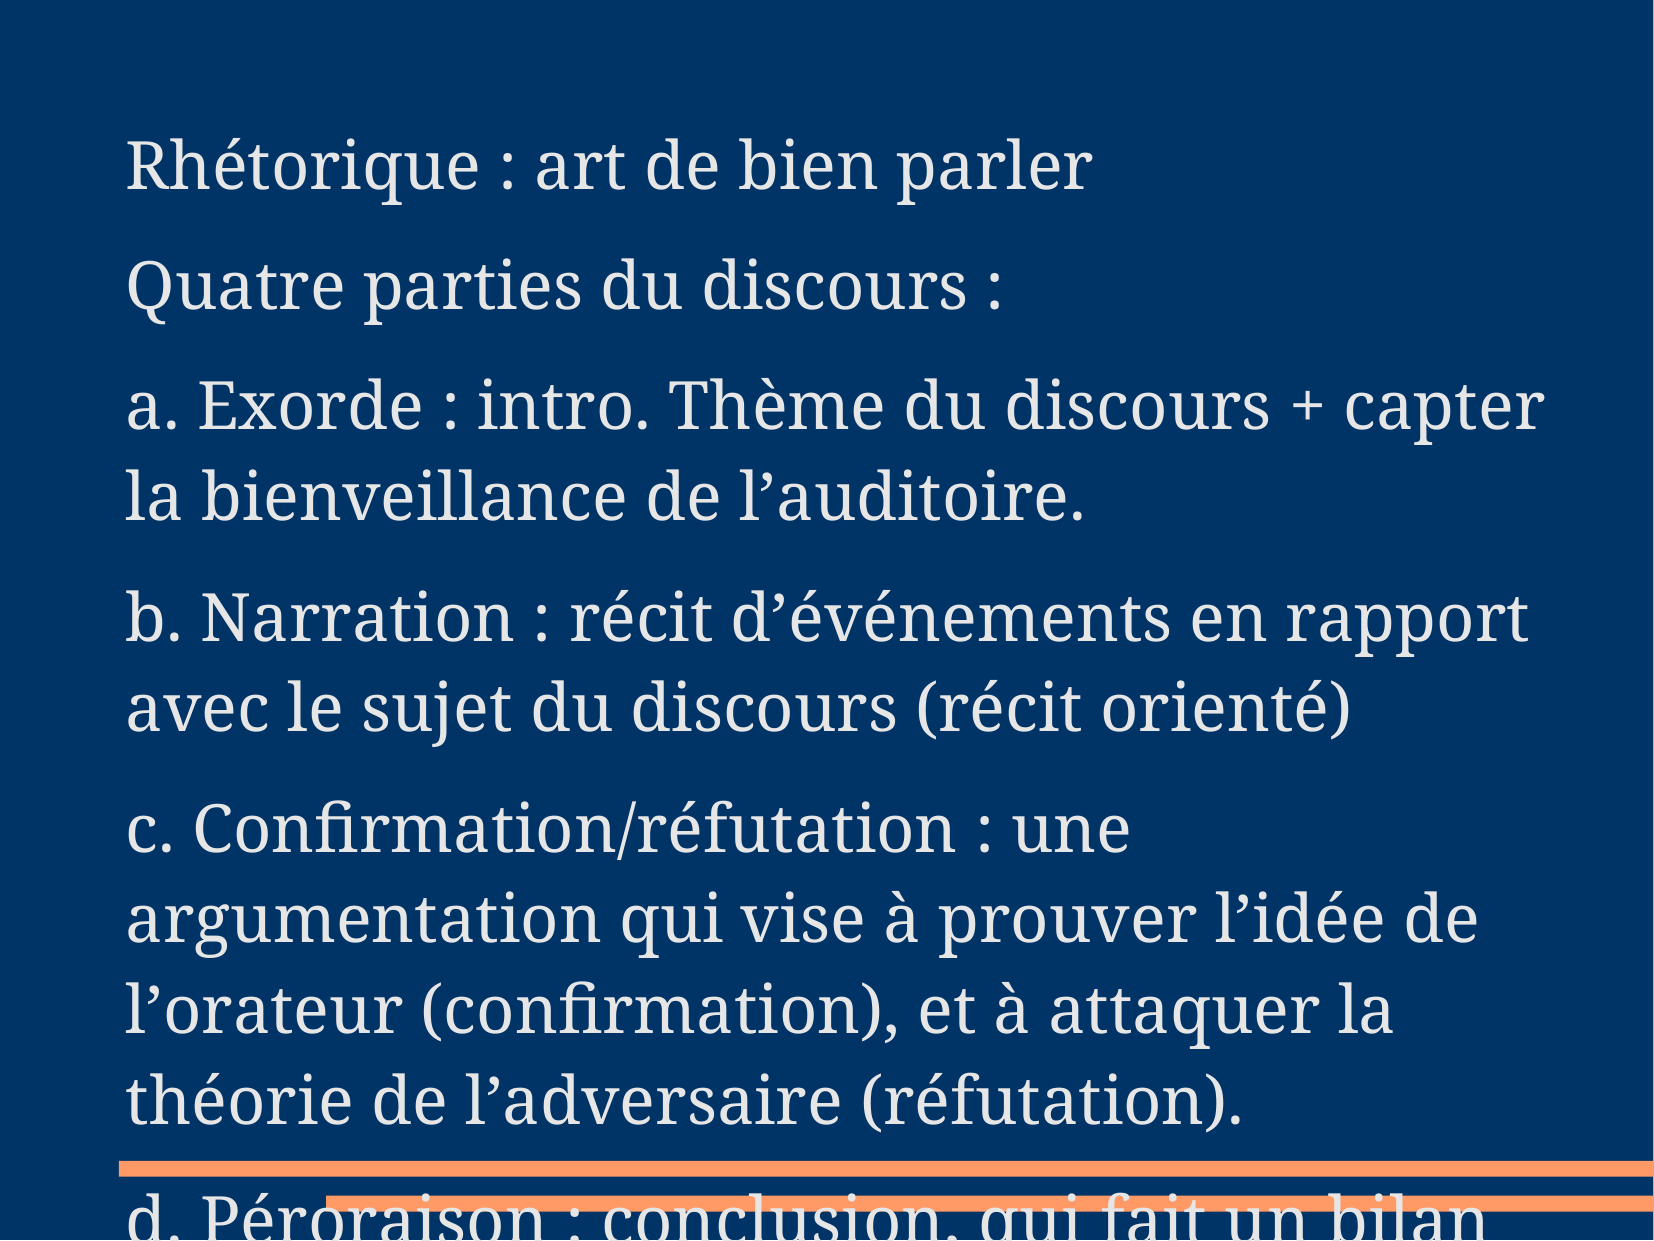

# Rhétorique : art de bien parler
Quatre parties du discours :
a. Exorde : intro. Thème du discours + capter la bienveillance de l’auditoire.
b. Narration : récit d’événements en rapport avec le sujet du discours (récit orienté)
c. Confirmation/réfutation : une argumentation qui vise à prouver l’idée de l’orateur (confirmation), et à attaquer la théorie de l’adversaire (réfutation).
d. Péroraison : conclusion, qui fait un bilan et surtout appelle aux sentiments de l’auditeur, en vue de le faire agir.